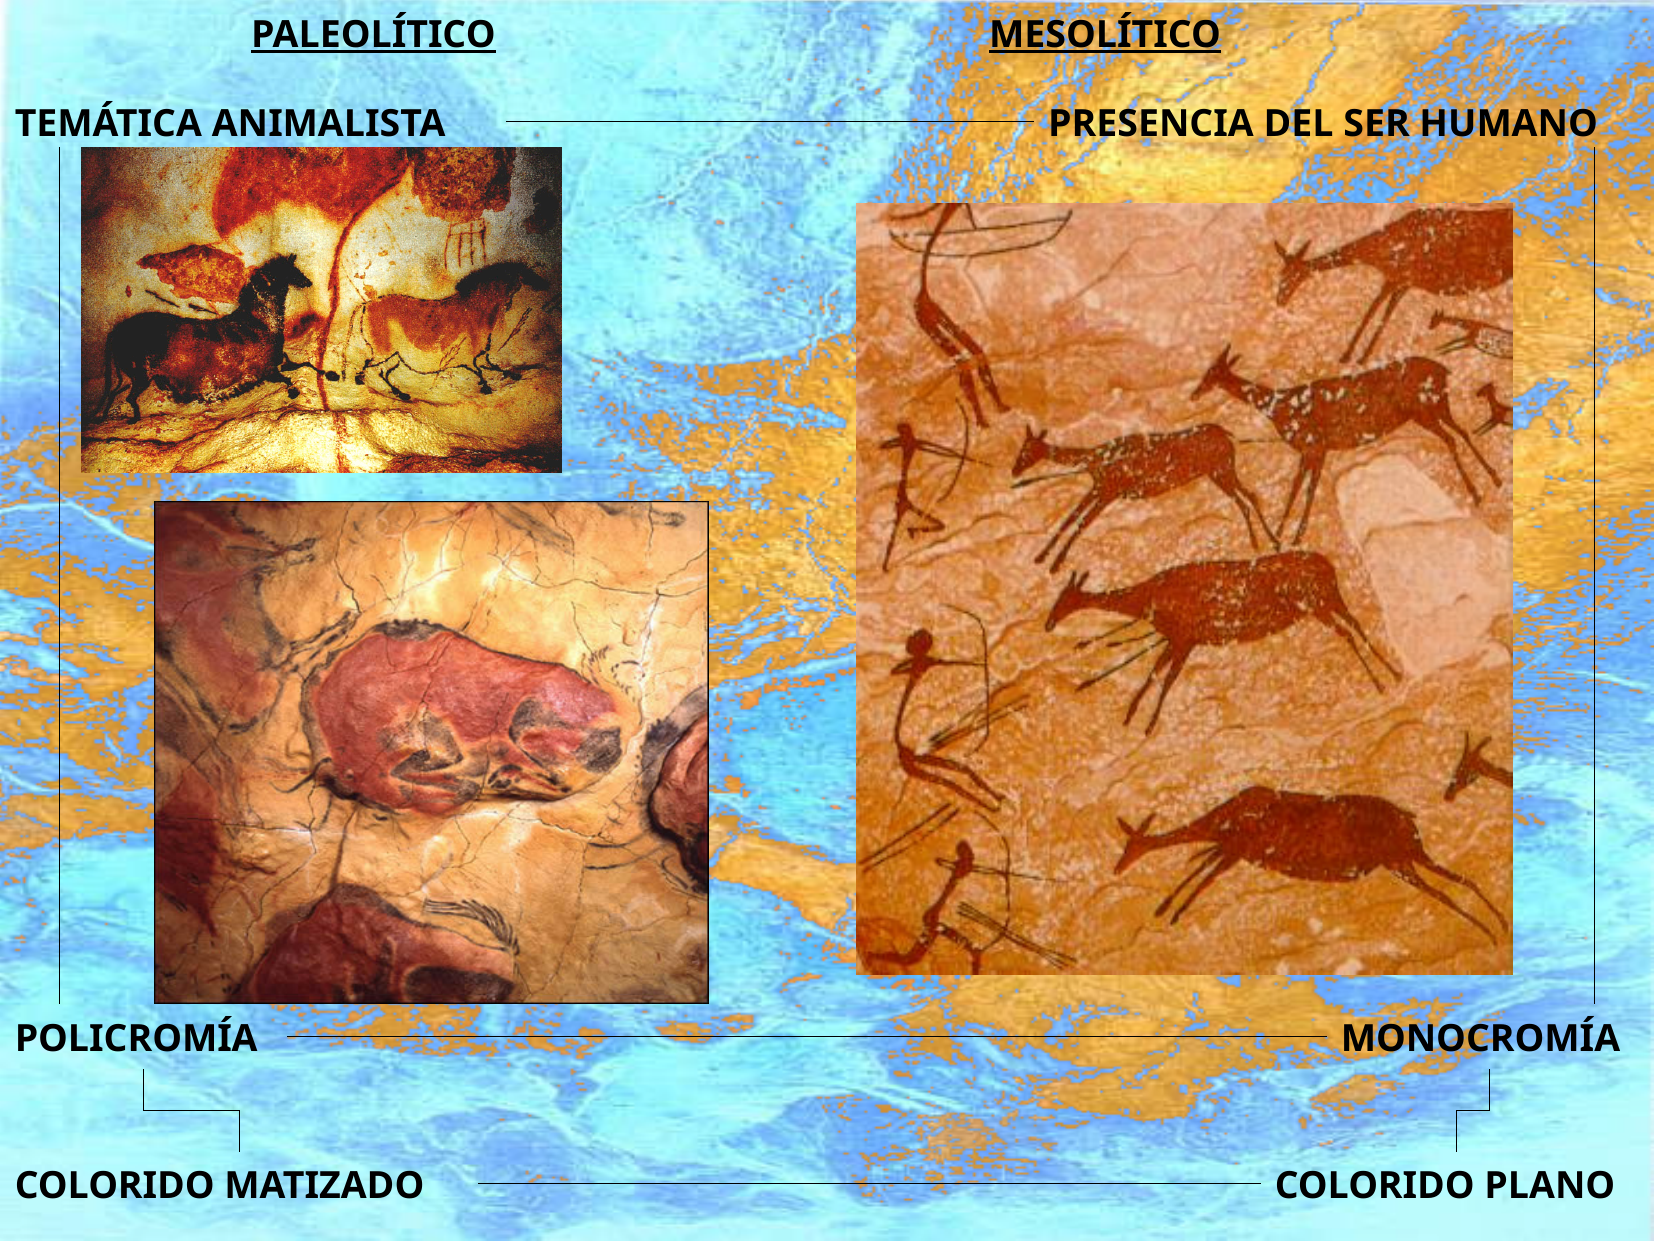

PALEOLÍTICO
MESOLÍTICO
TEMÁTICA ANIMALISTA
PRESENCIA DEL SER HUMANO
POLICROMÍA
MONOCROMÍA
COLORIDO MATIZADO
COLORIDO PLANO